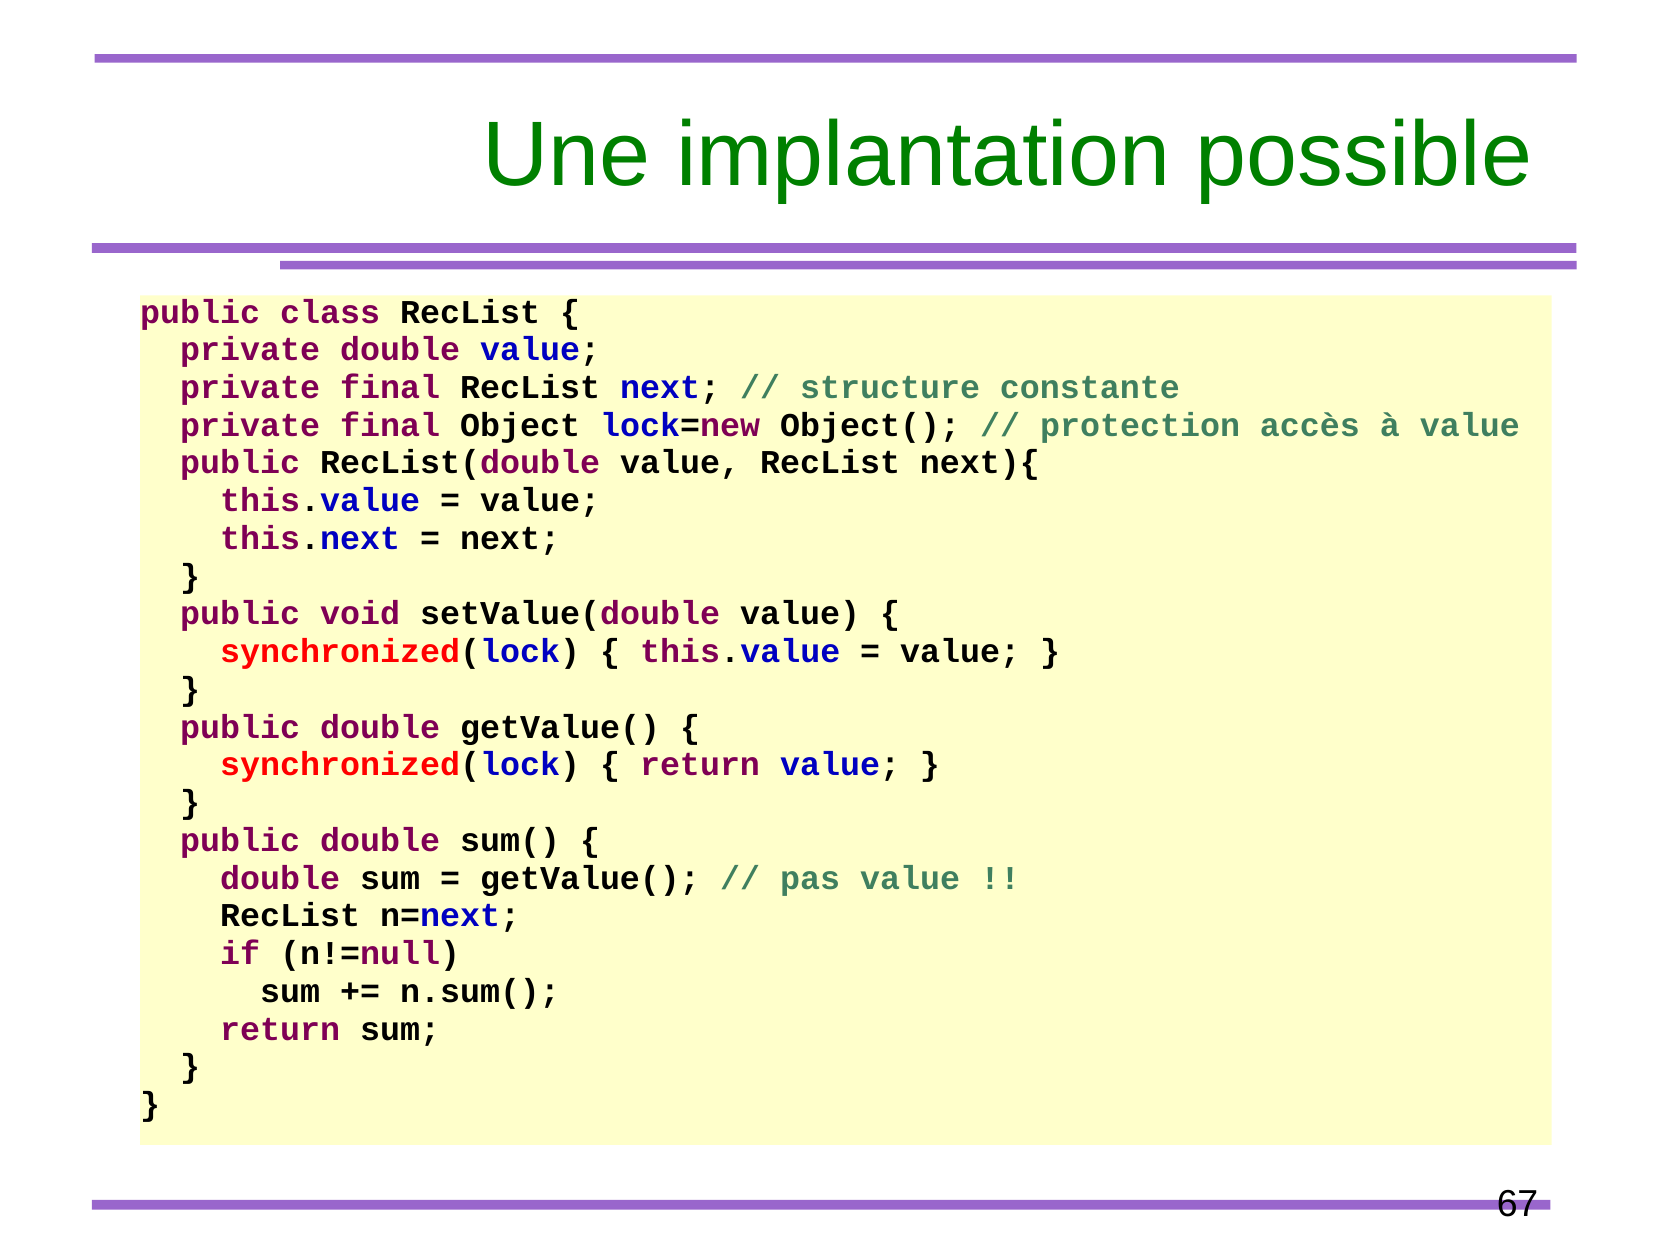

# Une implantation possible
public class RecList {
 private double value;
 private final RecList next; // structure constante
 private final Object lock=new Object(); // protection accès à value
 public RecList(double value, RecList next){
 this.value = value;
 this.next = next;
 }
 public void setValue(double value) {
 synchronized(lock) { this.value = value; }
 }
 public double getValue() {
 synchronized(lock) { return value; }
 }
 public double sum() {
 double sum = getValue(); // pas value !!
 RecList n=next;
 if (n!=null)
 sum += n.sum();
 return sum;
 }
}